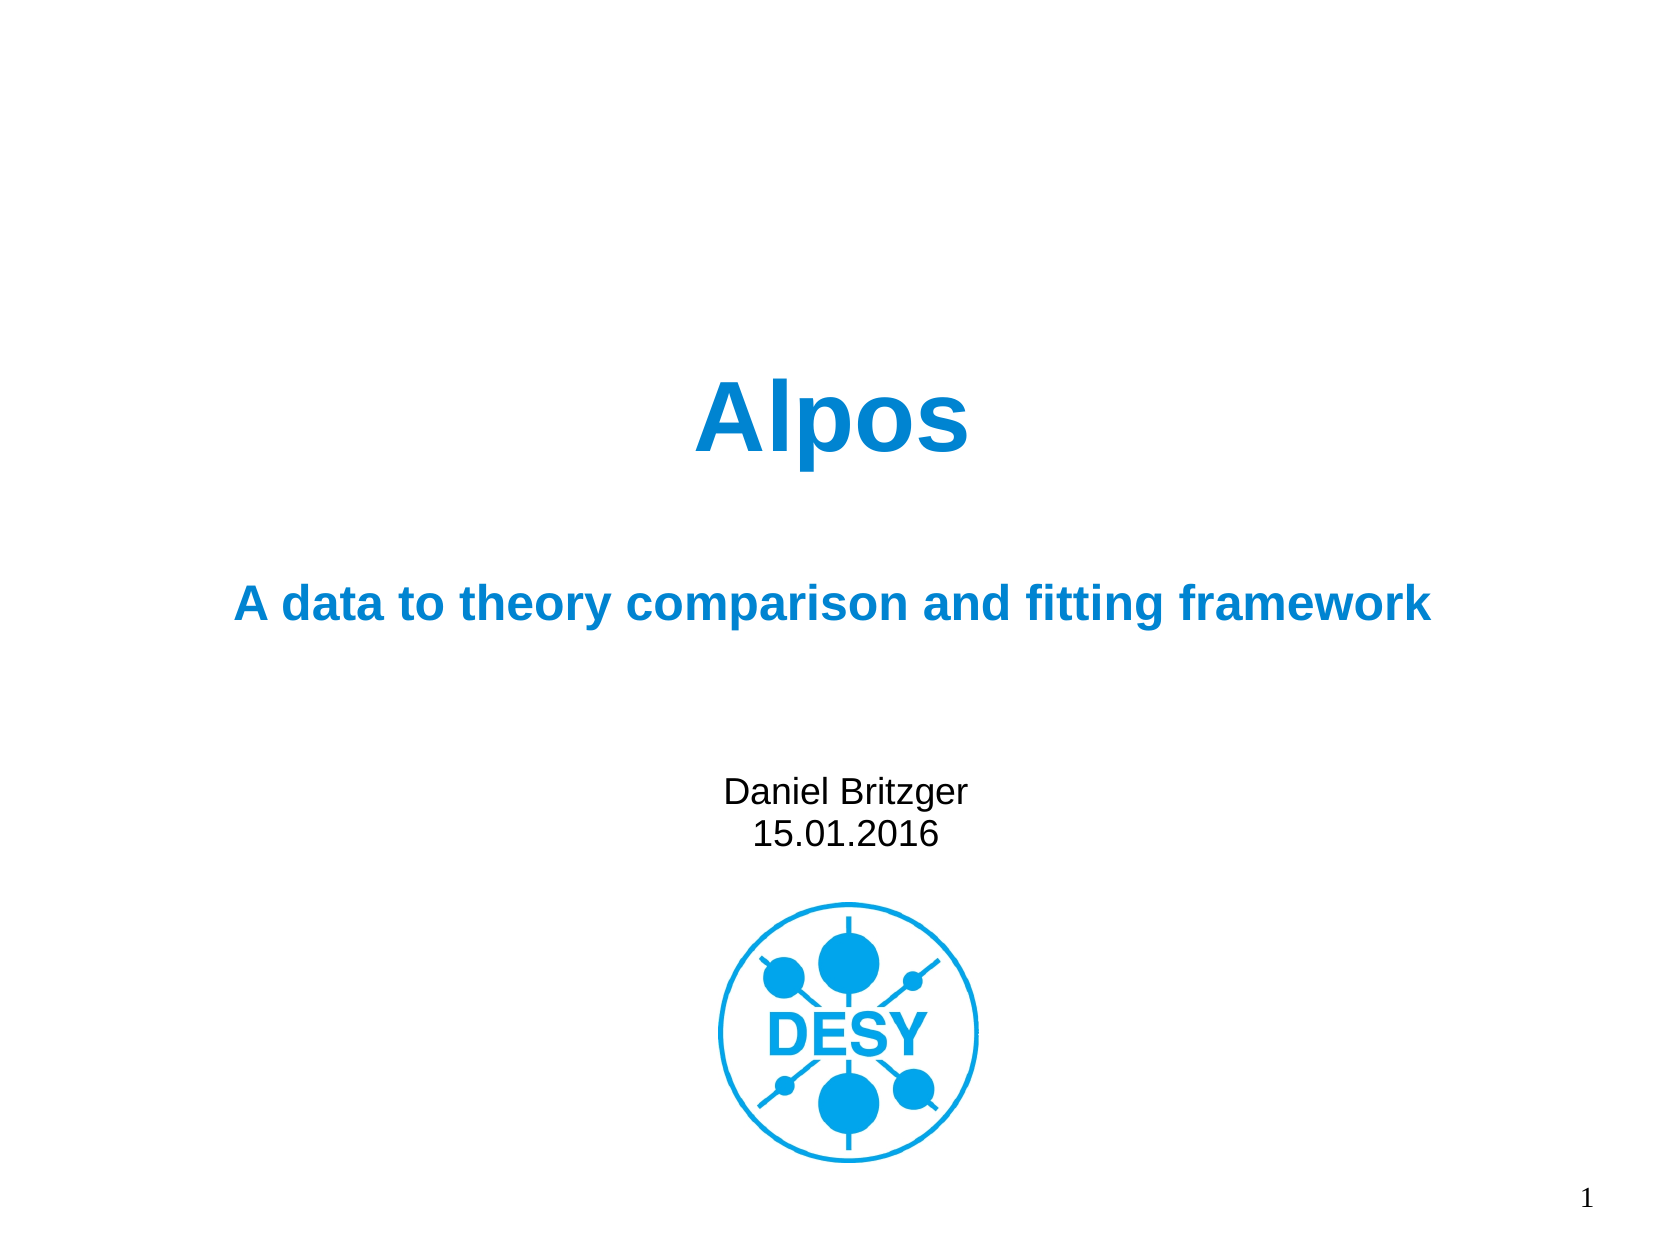

# Alpos A data to theory comparison and fitting framework
Daniel Britzger
15.01.2016
1